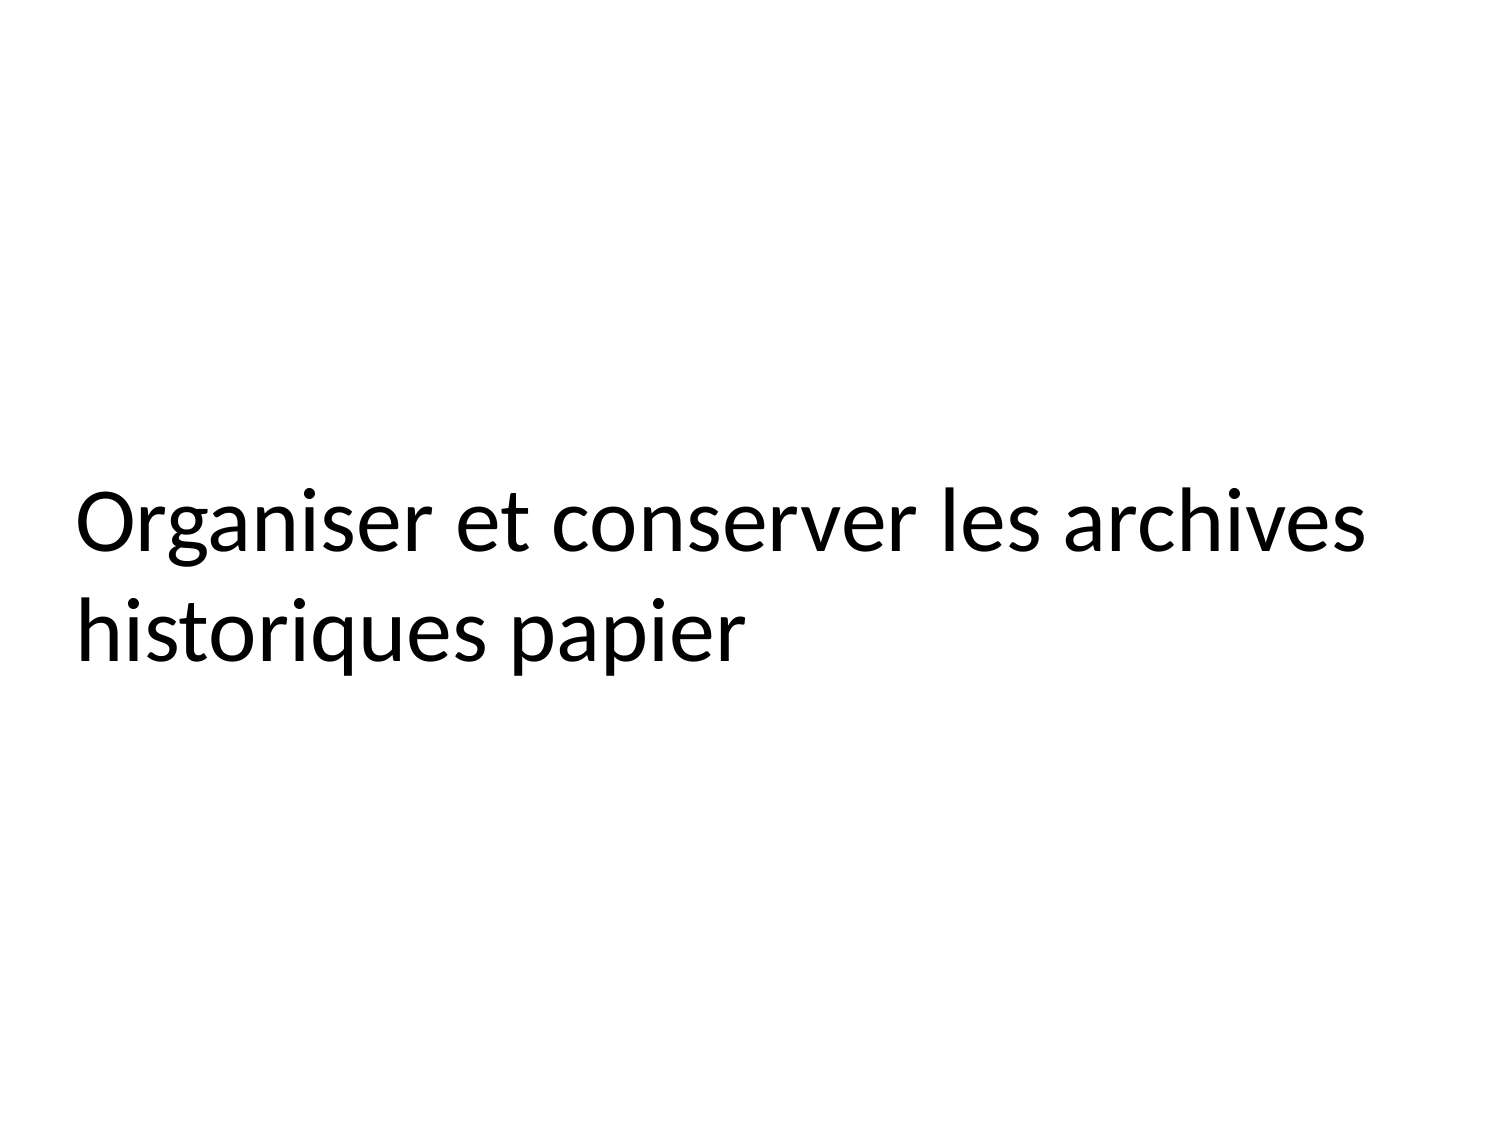

# Organiser et conserver les archives historiques papier